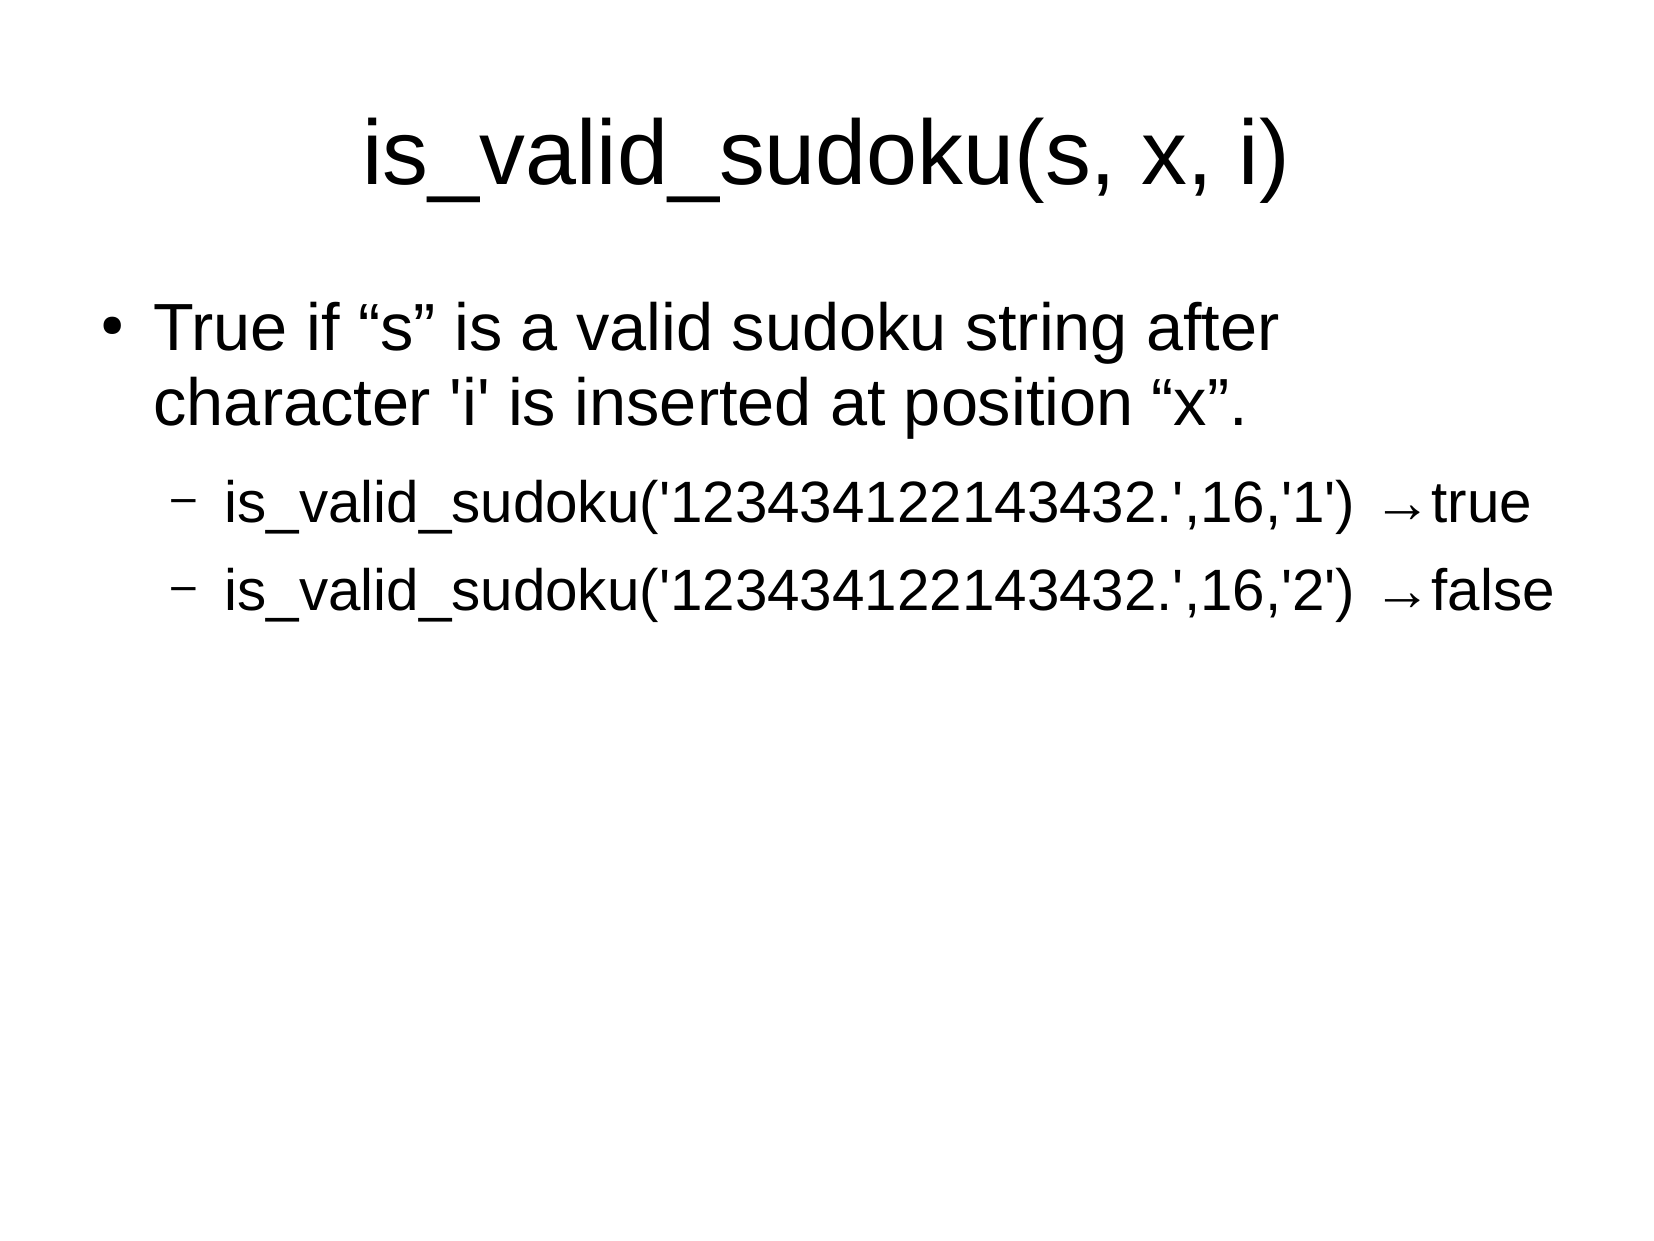

# is_valid_sudoku(s, x, i)
True if “s” is a valid sudoku string after character 'i' is inserted at position “x”.
is_valid_sudoku('123434122143432.',16,'1') →true
is_valid_sudoku('123434122143432.',16,'2') →false